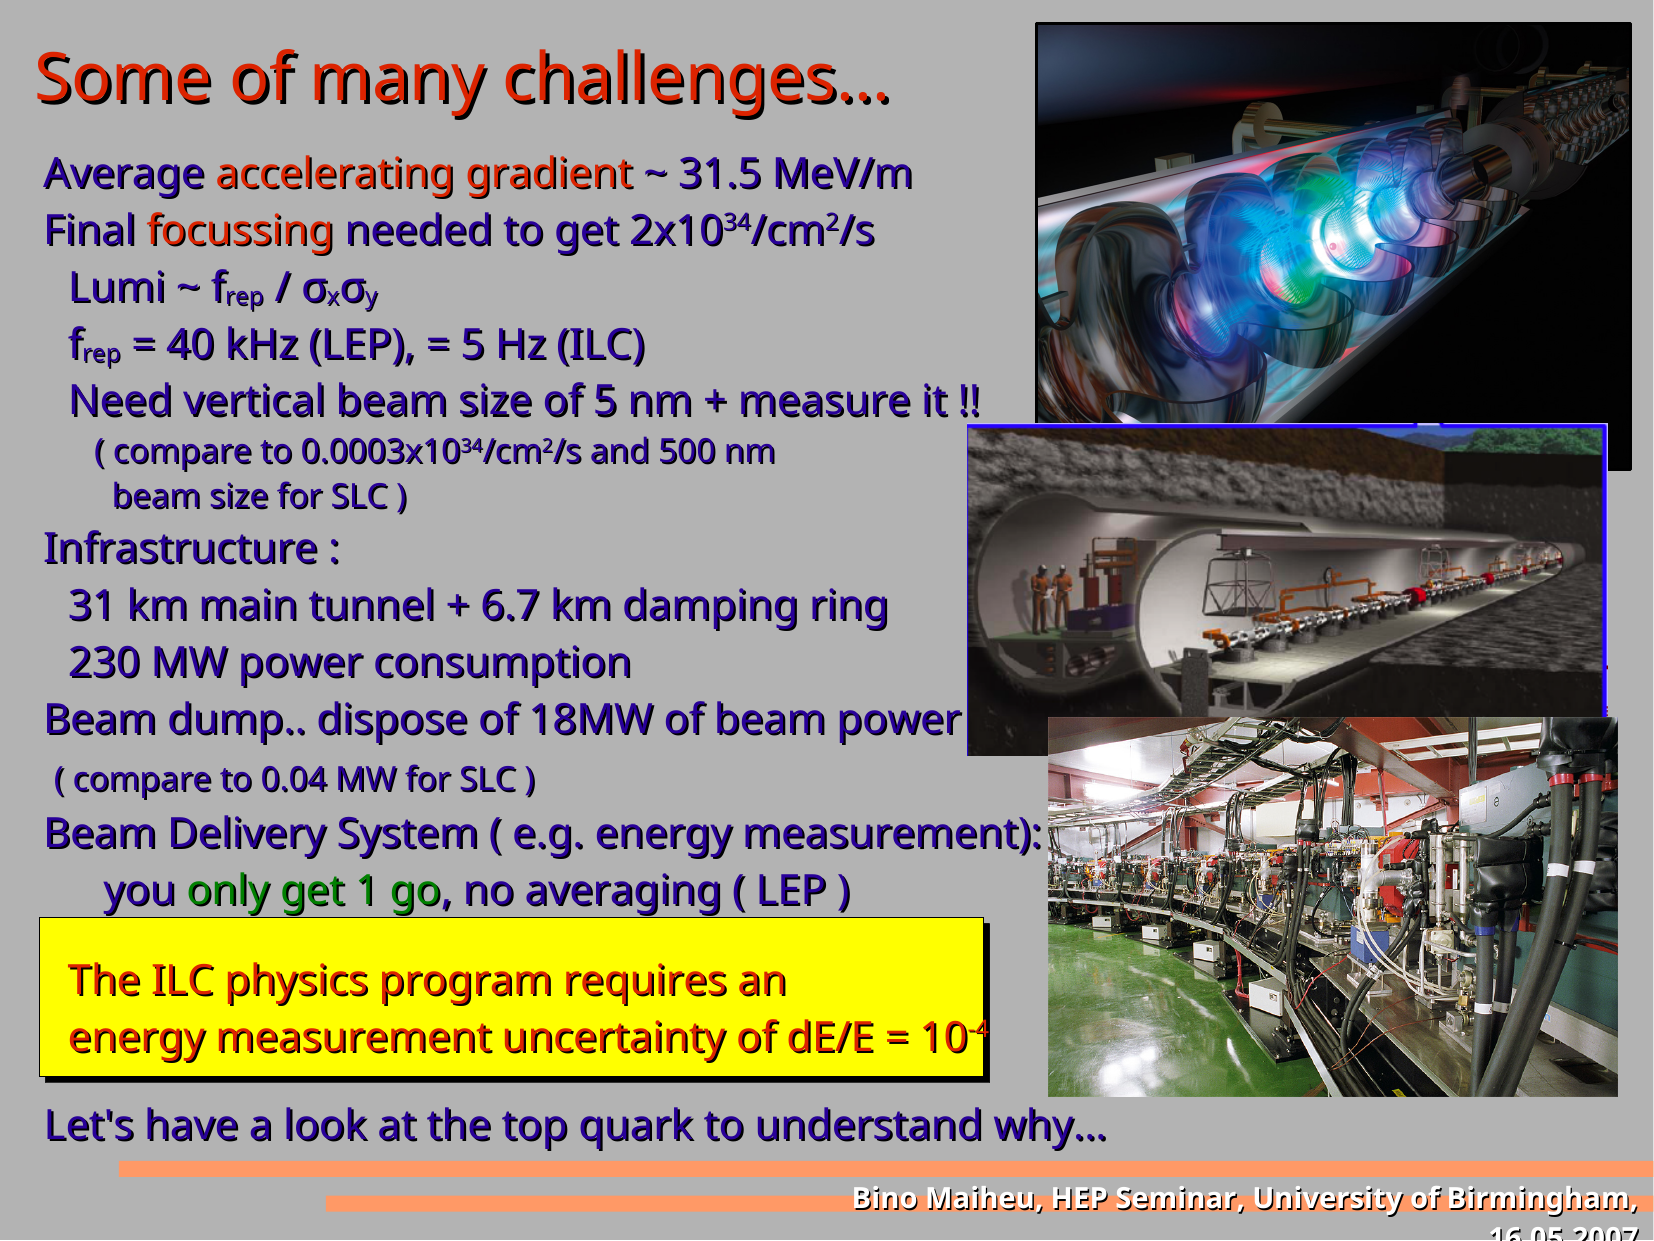

Some of many challenges...
 Average accelerating gradient ~ 31.5 MeV/m
 Final focussing needed to get 2x1034/cm2/s
Lumi ~ frep / σxσy
frep = 40 kHz (LEP), = 5 Hz (ILC)
Need vertical beam size of 5 nm + measure it !!
 ( compare to 0.0003x1034/cm2/s and 500 nm
 beam size for SLC )
 Infrastructure :
31 km main tunnel + 6.7 km damping ring
230 MW power consumption
 Beam dump.. dispose of 18MW of beam power
 ( compare to 0.04 MW for SLC )
 Beam Delivery System ( e.g. energy measurement):
you only get 1 go, no averaging ( LEP )
The ILC physics program requires an
energy measurement uncertainty of dE/E = 10-4
Let's have a look at the top quark to understand why...
Bino Maiheu, HEP Seminar, University of Birmingham, 16.05.2007